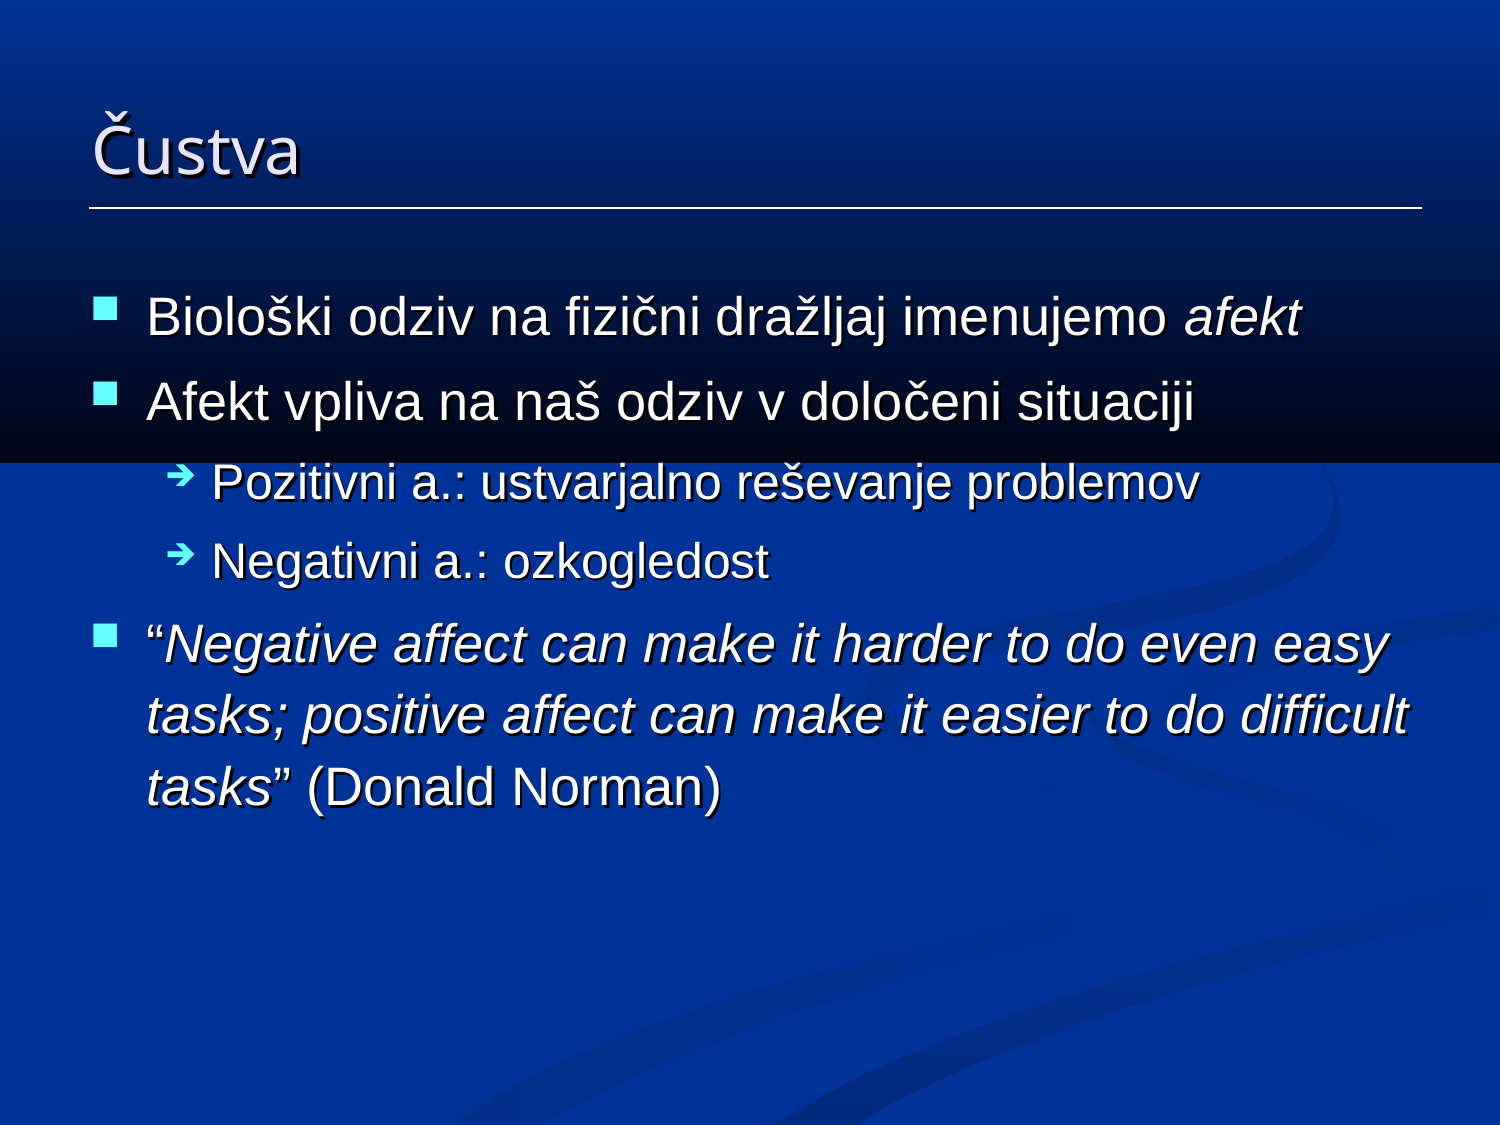

Čustva
# Biološki odziv na fizični dražljaj imenujemo afekt
Afekt vpliva na naš odziv v določeni situaciji
Pozitivni a.: ustvarjalno reševanje problemov
Negativni a.: ozkogledost
“Negative affect can make it harder to do even easy tasks; positive affect can make it easier to do difficult tasks” (Donald Norman)